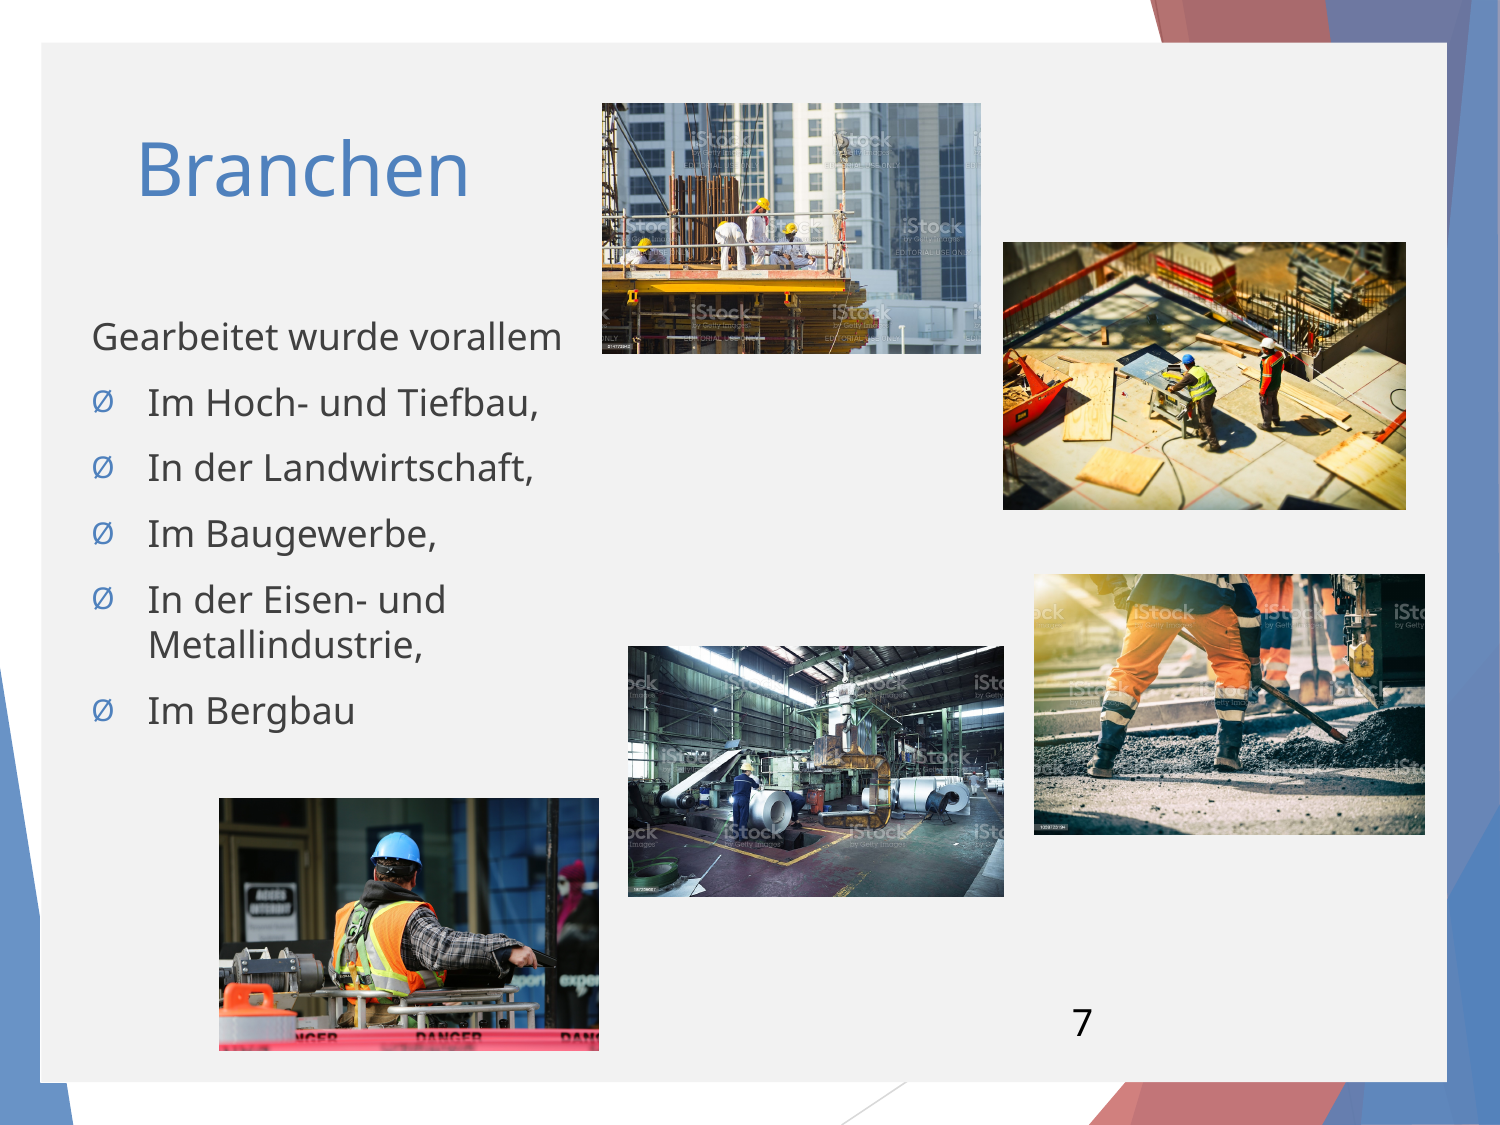

# Branchen
Gearbeitet wurde vorallem
Im Hoch- und Tiefbau,
In der Landwirtschaft,
Im Baugewerbe,
In der Eisen- und Metallindustrie,
Im Bergbau